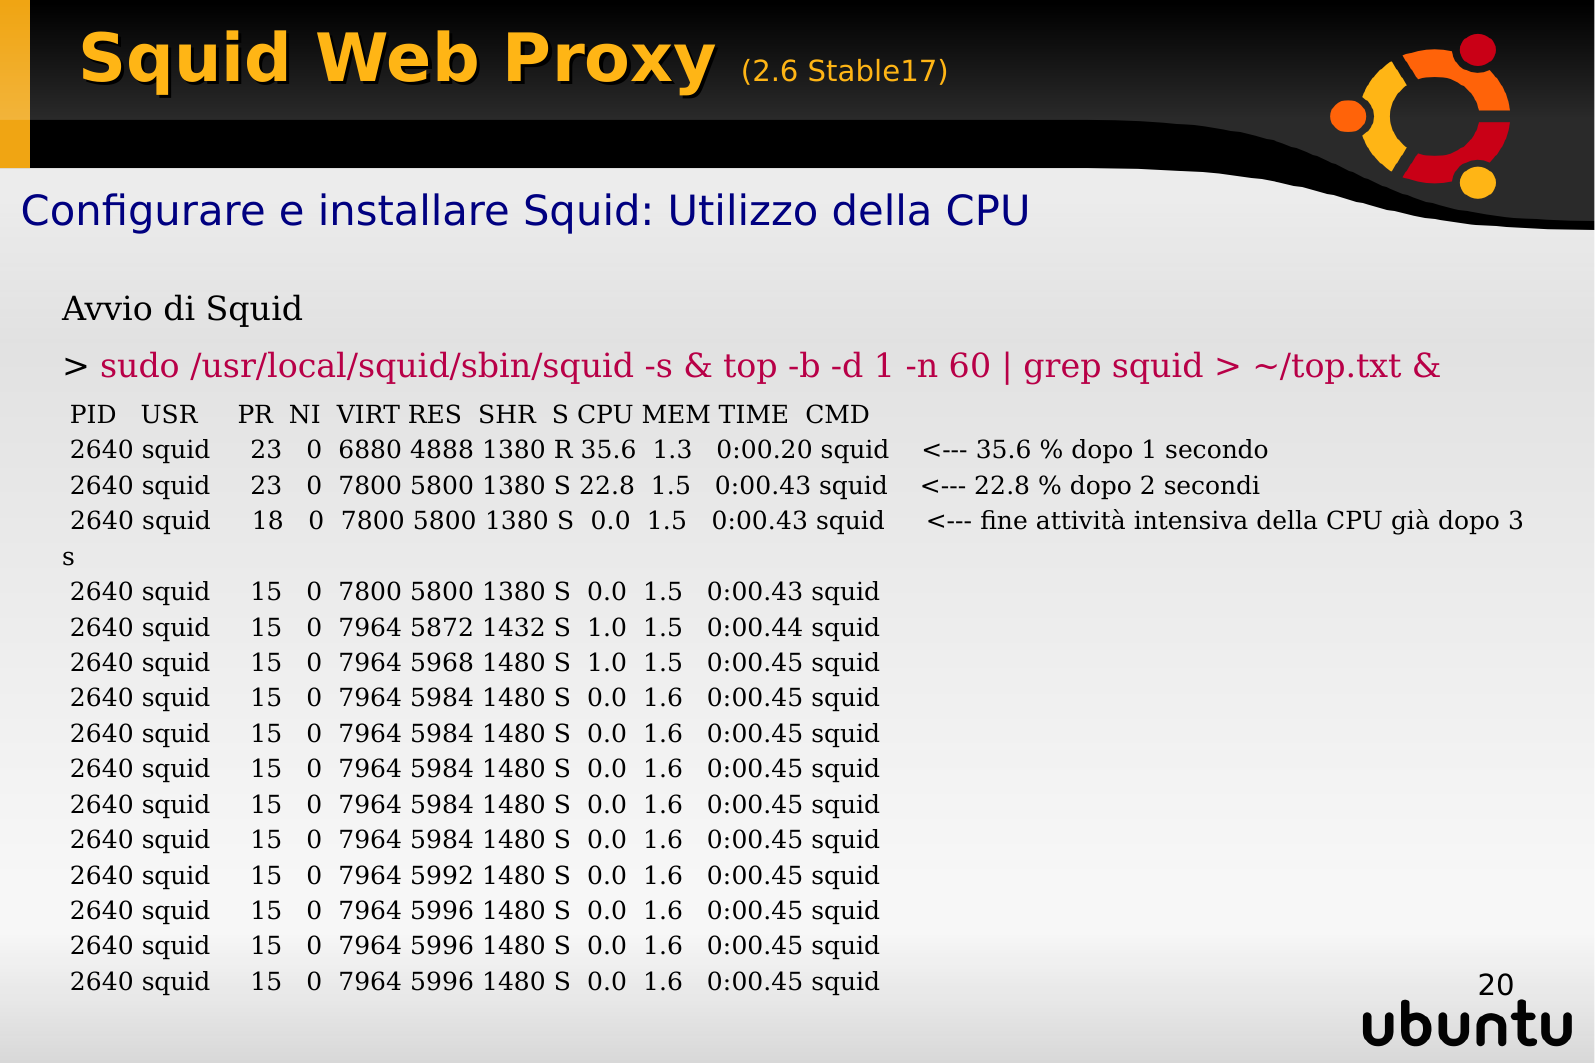

Squid Web Proxy (2.6 Stable17)
Configurare e installare Squid: Utilizzo della CPU
Avvio di Squid
> sudo /usr/local/squid/sbin/squid -s & top -b -d 1 -n 60 | grep squid > ~/top.txt &
 PID USR PR NI VIRT RES SHR S CPU MEM TIME CMD
 2640 squid 23 0 6880 4888 1380 R 35.6 1.3 0:00.20 squid <--- 35.6 % dopo 1 secondo
 2640 squid 23 0 7800 5800 1380 S 22.8 1.5 0:00.43 squid <--- 22.8 % dopo 2 secondi
 2640 squid 18 0 7800 5800 1380 S 0.0 1.5 0:00.43 squid <--- fine attività intensiva della CPU già dopo 3 s
 2640 squid 15 0 7800 5800 1380 S 0.0 1.5 0:00.43 squid
 2640 squid 15 0 7964 5872 1432 S 1.0 1.5 0:00.44 squid
 2640 squid 15 0 7964 5968 1480 S 1.0 1.5 0:00.45 squid
 2640 squid 15 0 7964 5984 1480 S 0.0 1.6 0:00.45 squid
 2640 squid 15 0 7964 5984 1480 S 0.0 1.6 0:00.45 squid
 2640 squid 15 0 7964 5984 1480 S 0.0 1.6 0:00.45 squid
 2640 squid 15 0 7964 5984 1480 S 0.0 1.6 0:00.45 squid
 2640 squid 15 0 7964 5984 1480 S 0.0 1.6 0:00.45 squid
 2640 squid 15 0 7964 5992 1480 S 0.0 1.6 0:00.45 squid
 2640 squid 15 0 7964 5996 1480 S 0.0 1.6 0:00.45 squid
 2640 squid 15 0 7964 5996 1480 S 0.0 1.6 0:00.45 squid
 2640 squid 15 0 7964 5996 1480 S 0.0 1.6 0:00.45 squid
20